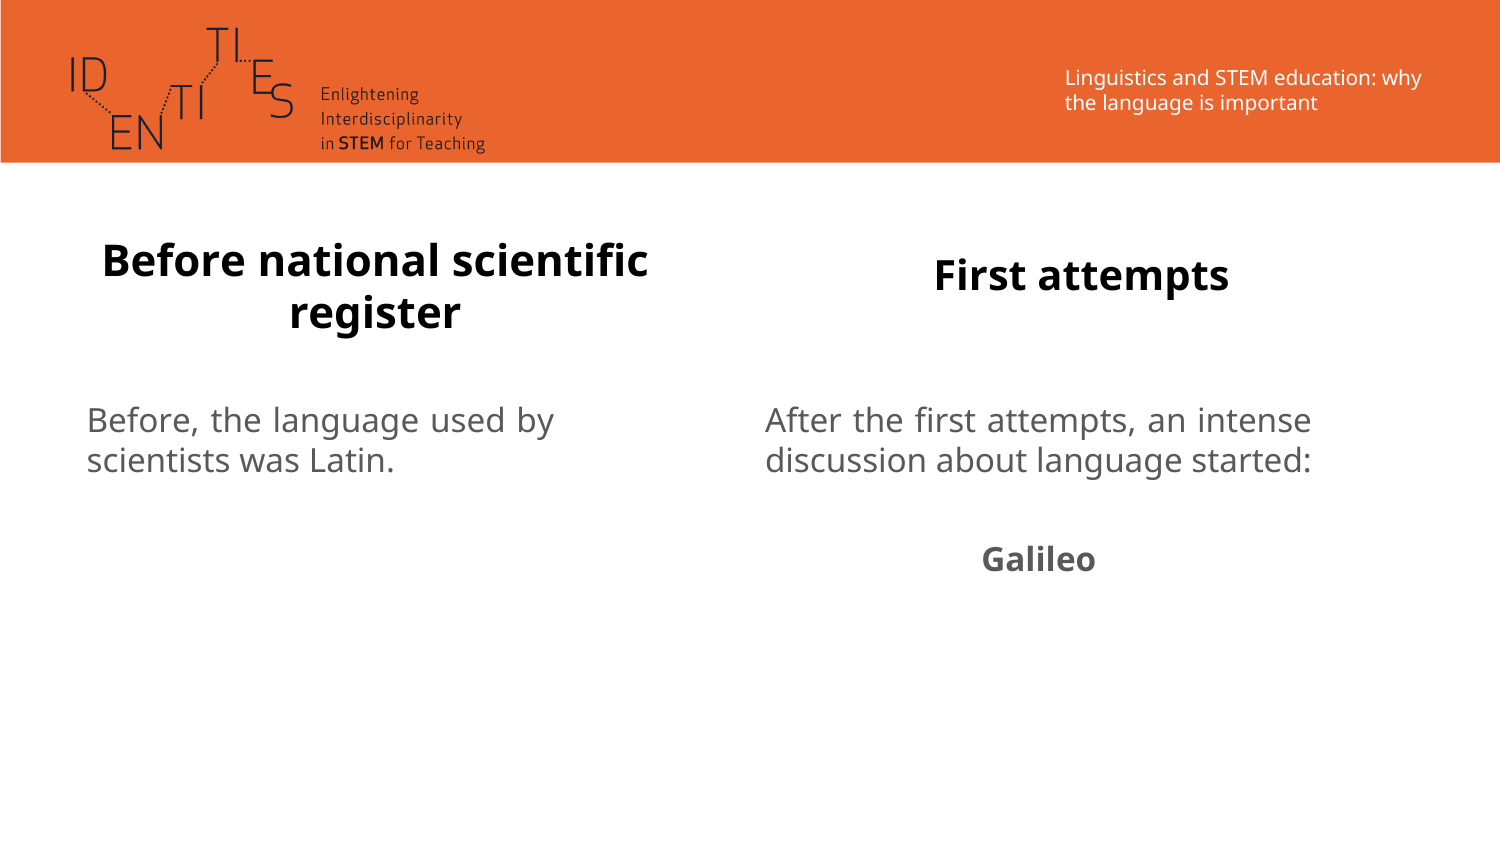

#
Linguistics and STEM education: why the language is important
Before national scientific register
First attempts
Before, the language used by scientists was Latin.
After the first attempts, an intense discussion about language started:
Galileo